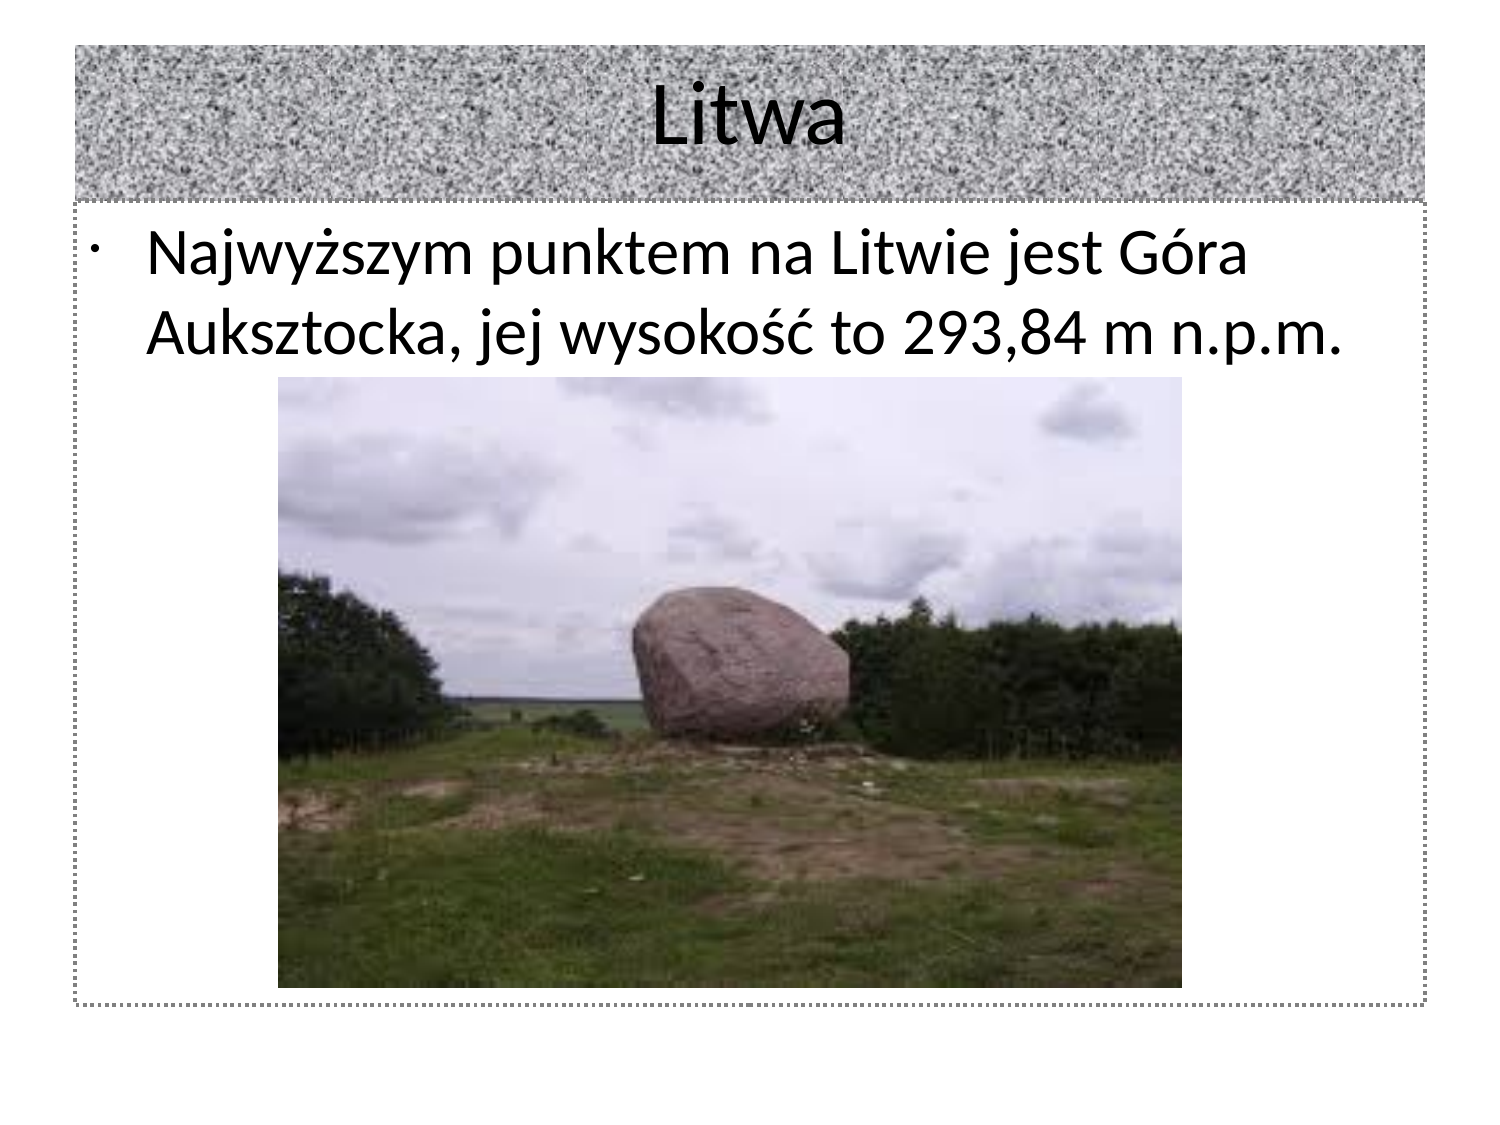

# Litwa
Najwyższym punktem na Litwie jest Góra Auksztocka, jej wysokość to 293,84 m n.p.m.